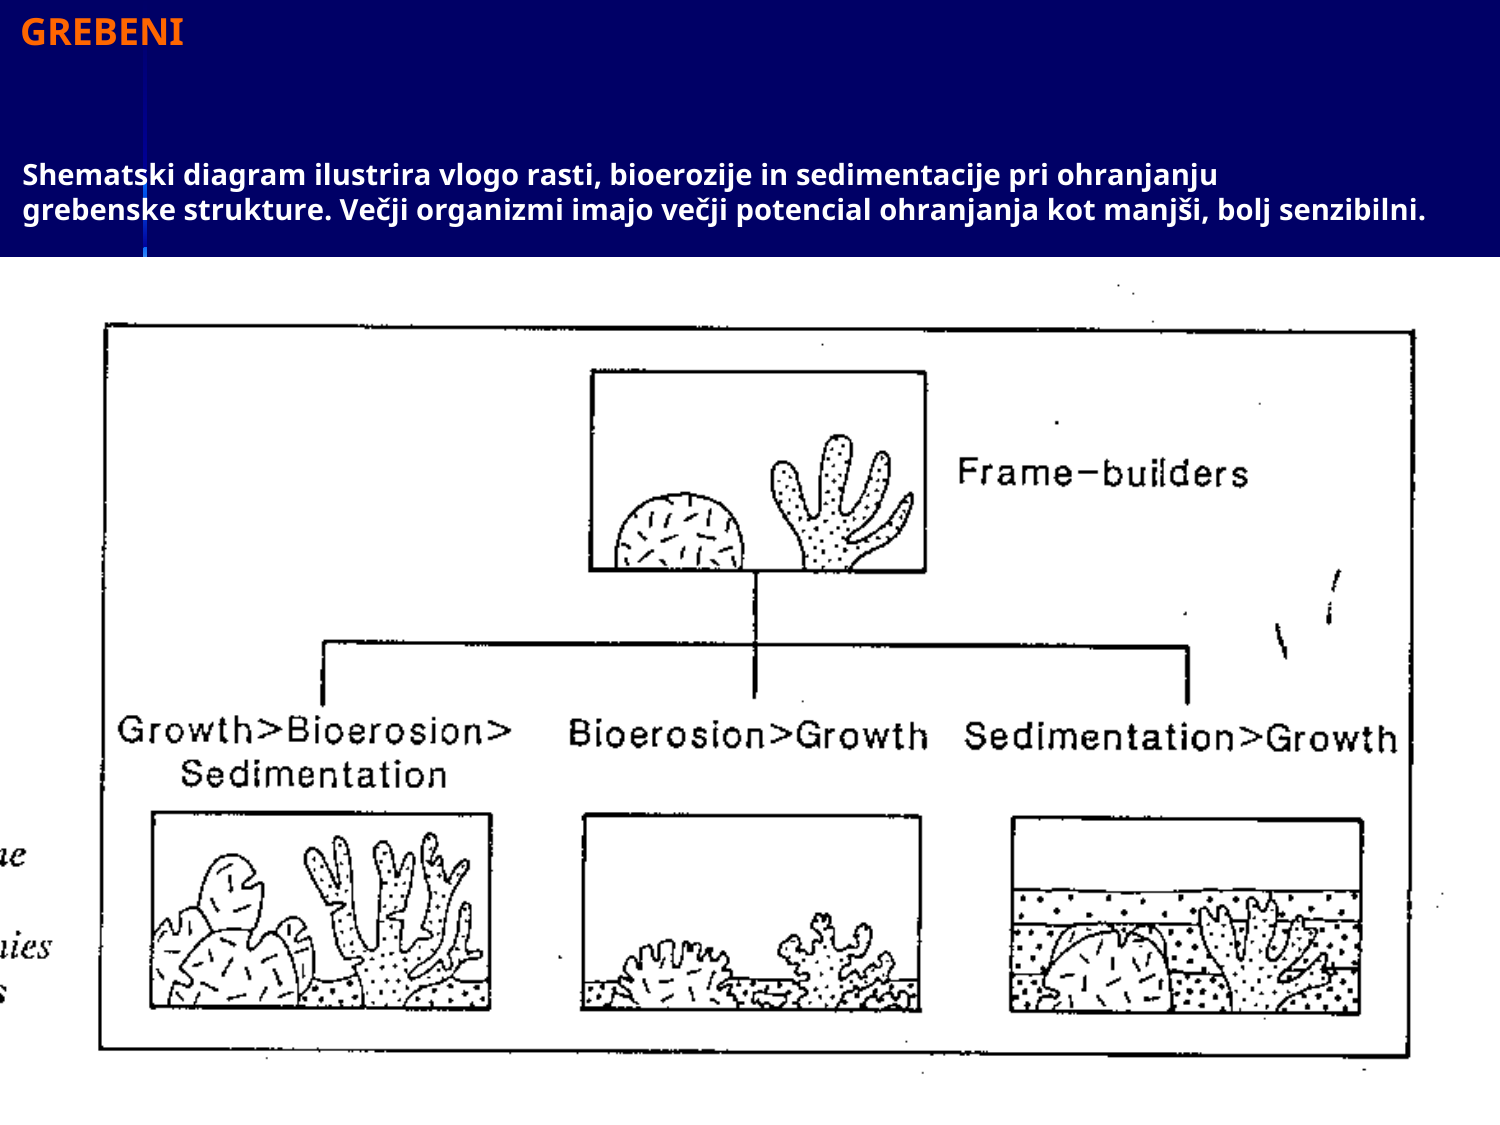

GREBENI
Shematski diagram ilustrira vlogo rasti, bioerozije in sedimentacije pri ohranjanju
grebenske strukture. Večji organizmi imajo večji potencial ohranjanja kot manjši, bolj senzibilni.